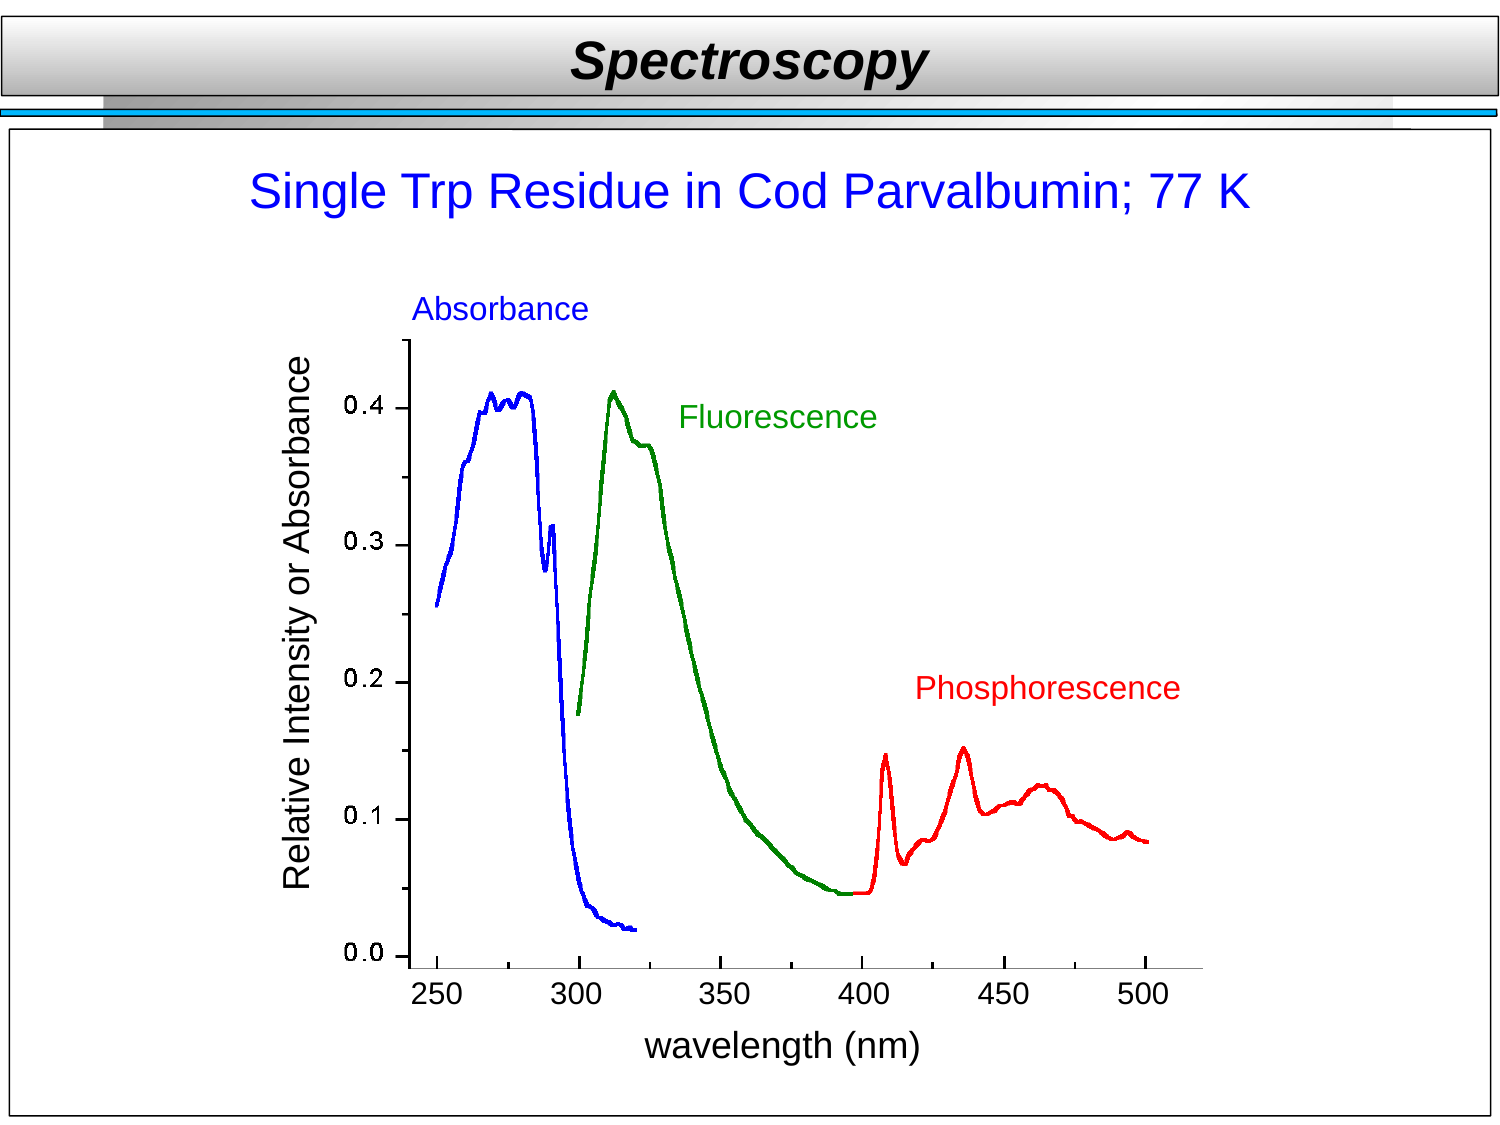

Spectroscopy
# Single Trp Residue in Cod Parvalbumin; 77 K
Absorbance
Fluorescence
Relative Intensity or Absorbance
Phosphorescence
250 300 350 400 450 500
wavelength (nm)